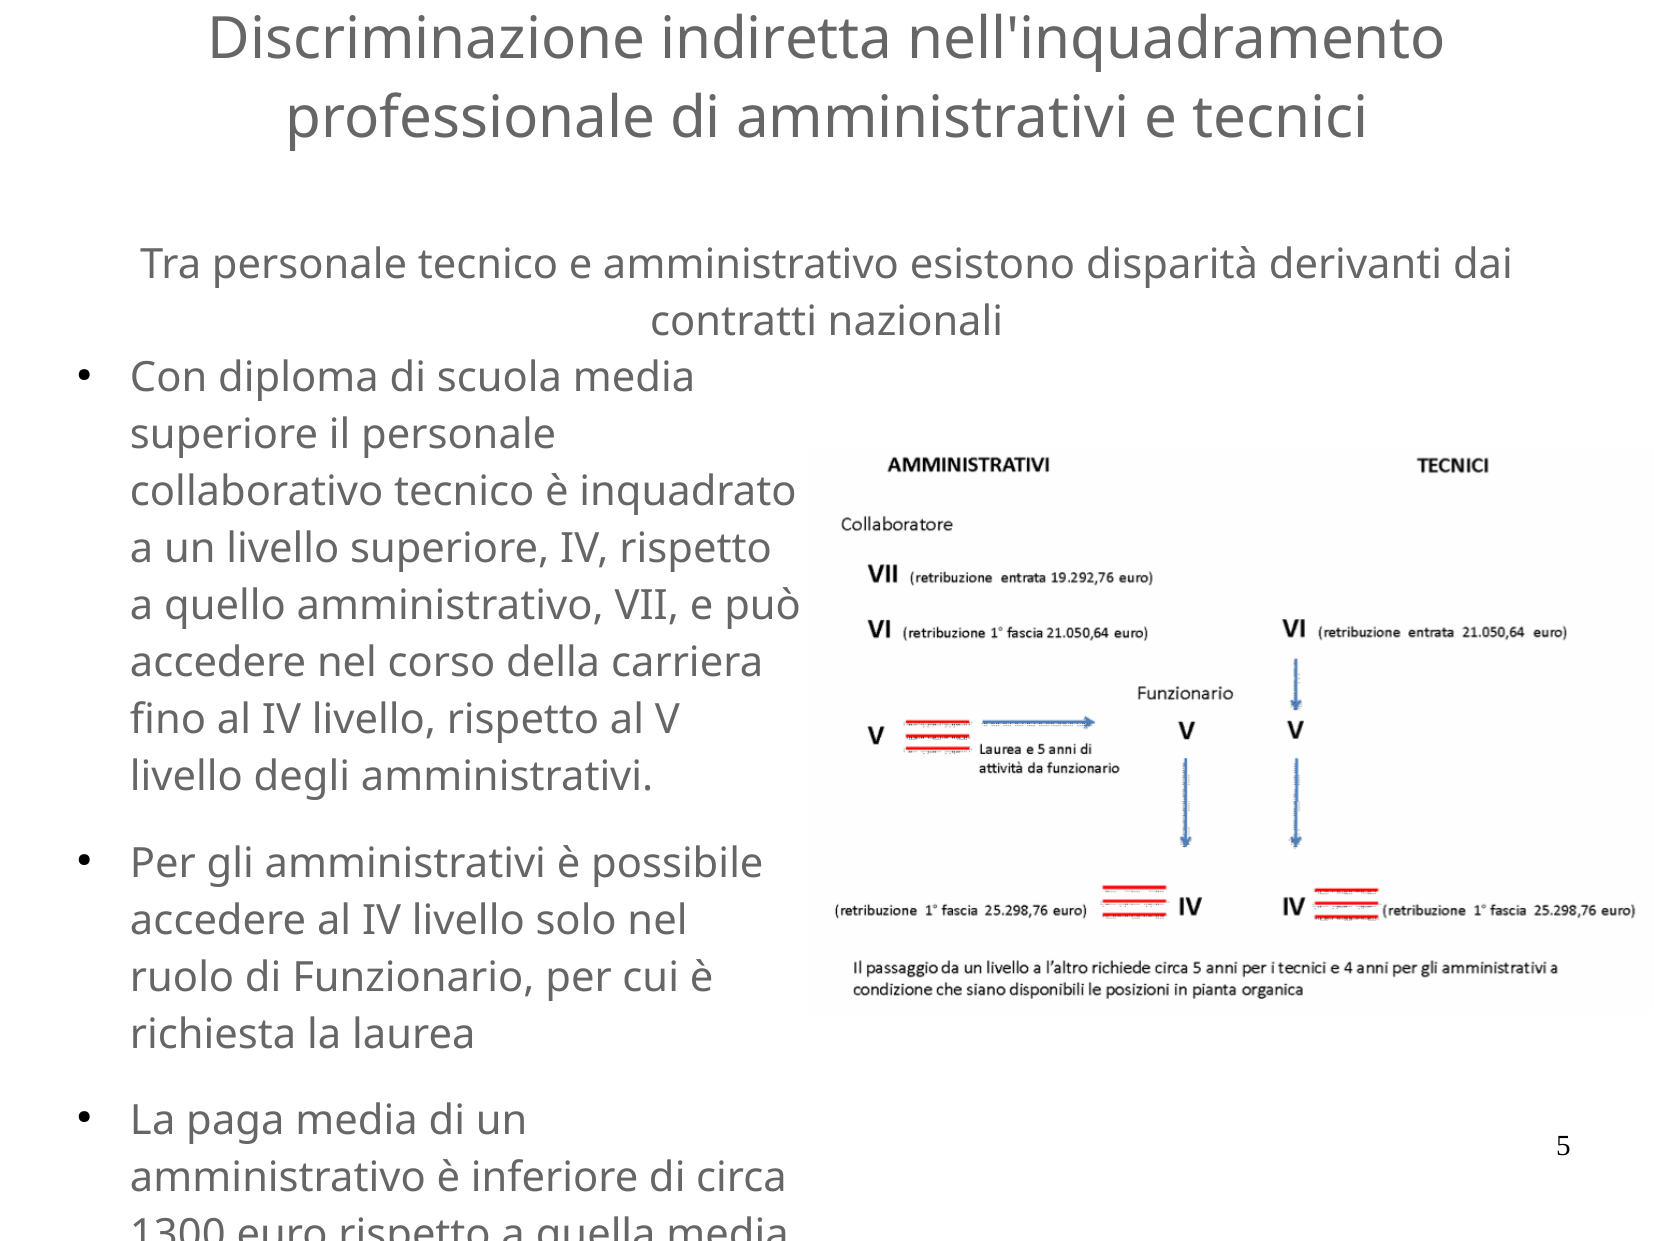

# Discriminazione indiretta nell'inquadramento professionale di amministrativi e tecnici Tra personale tecnico e amministrativo esistono disparità derivanti dai contratti nazionali
Con diploma di scuola media superiore il personale collaborativo tecnico è inquadrato a un livello superiore, IV, rispetto a quello amministrativo, VII, e può accedere nel corso della carriera fino al IV livello, rispetto al V livello degli amministrativi.
Per gli amministrativi è possibile accedere al IV livello solo nel ruolo di Funzionario, per cui è richiesta la laurea
La paga media di un amministrativo è inferiore di circa 1300 euro rispetto a quella media di un tecnico
5